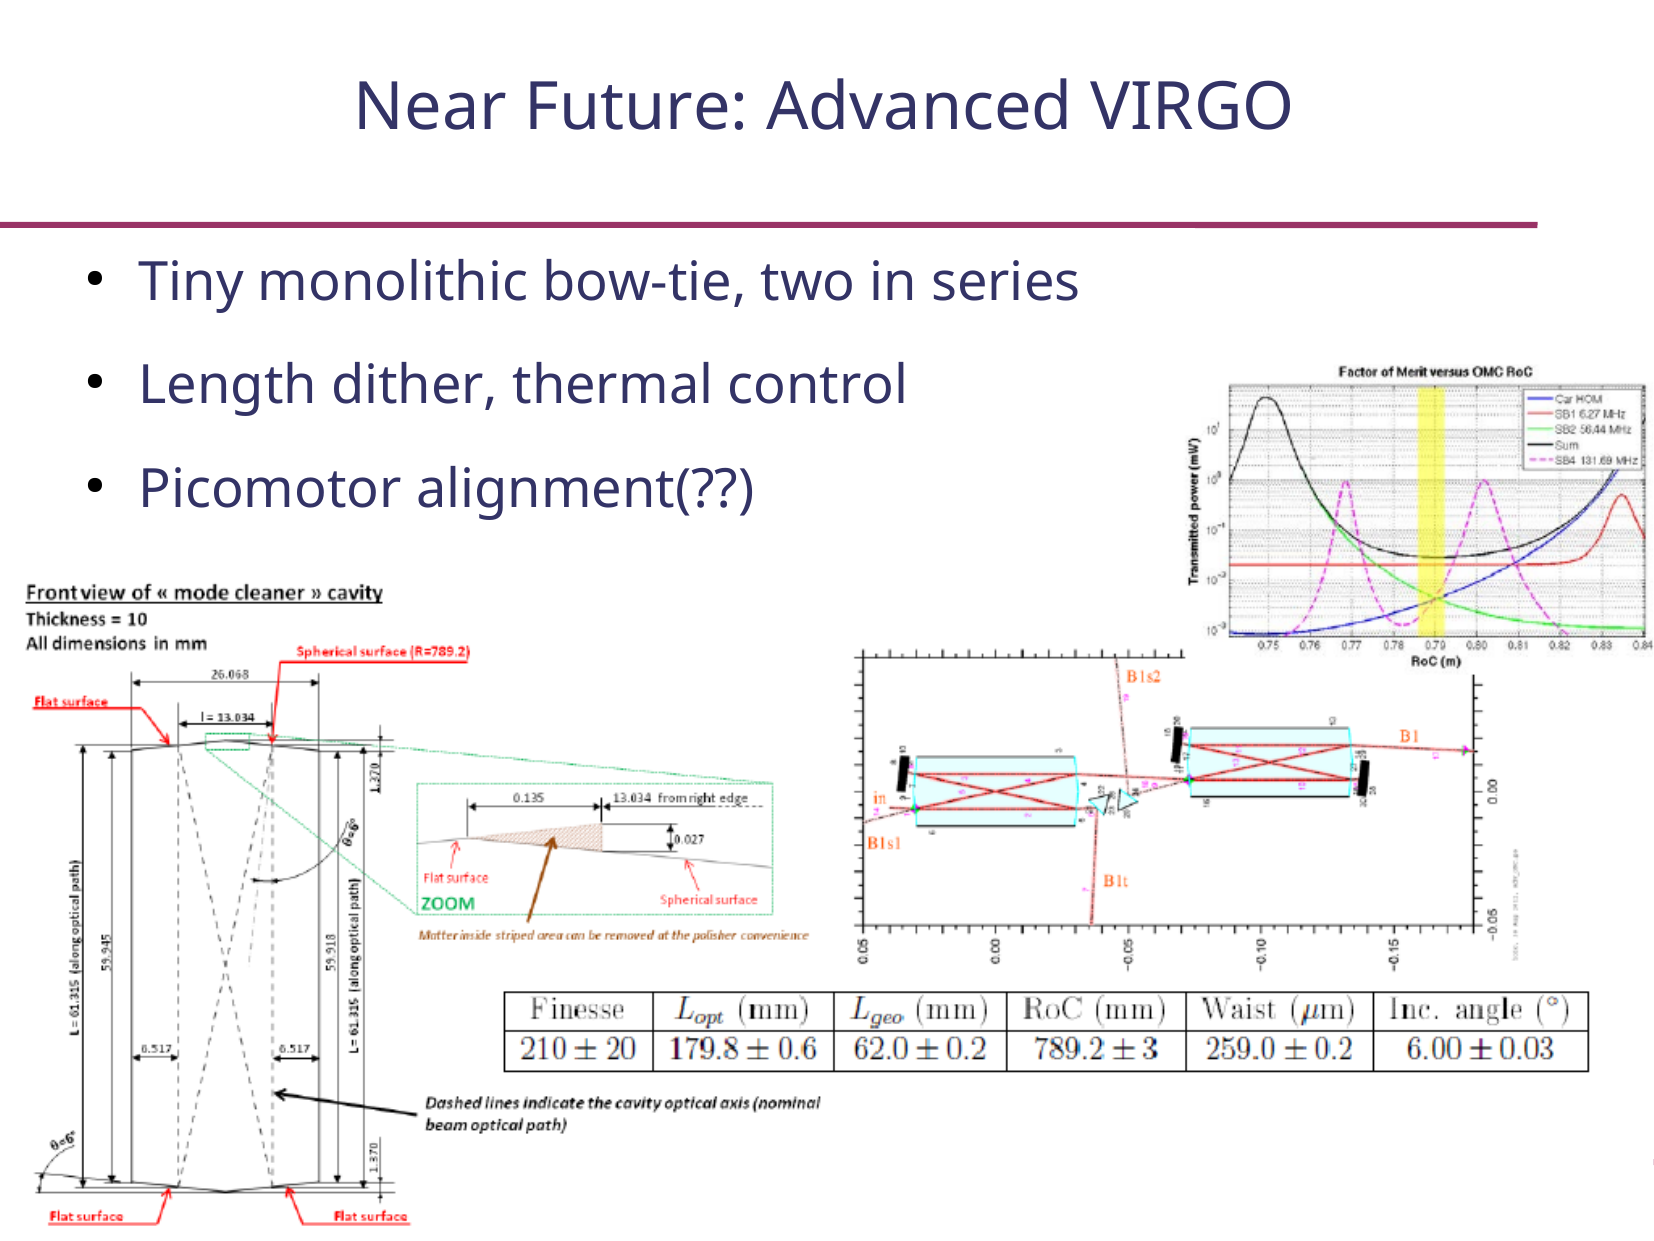

# Near Future: Advanced VIRGO
Tiny monolithic bow-tie, two in series
Length dither, thermal control
Picomotor alignment(??)